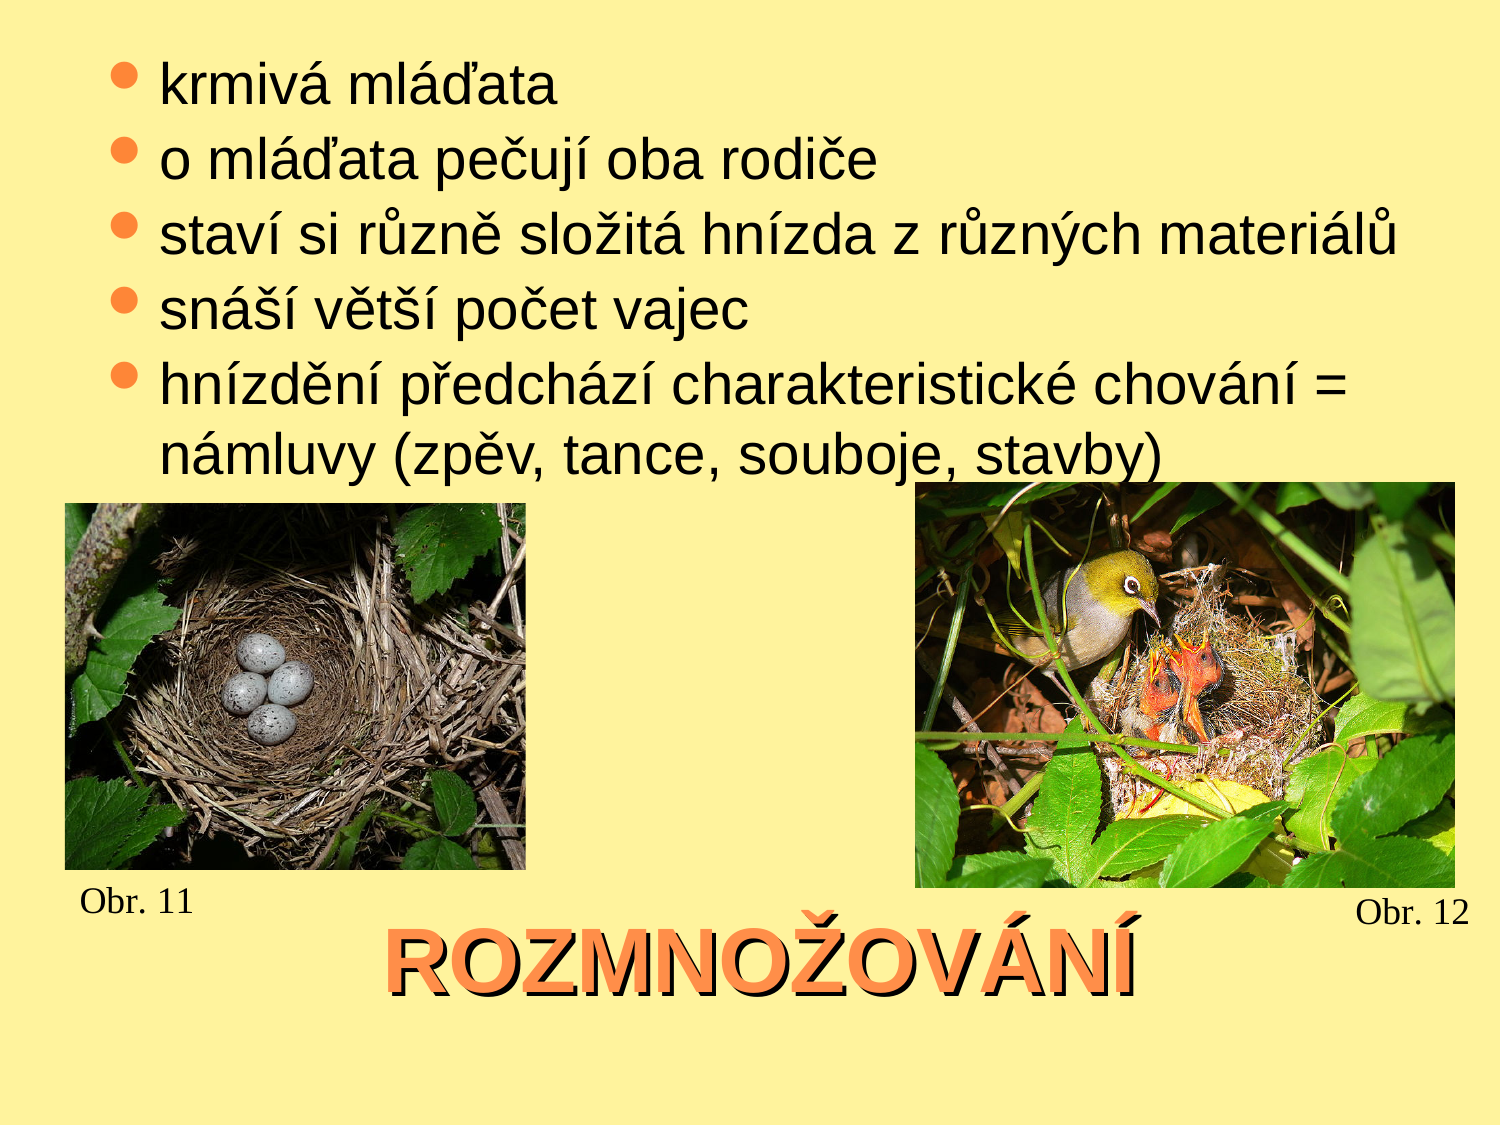

krmivá mláďata
o mláďata pečují oba rodiče
staví si různě složitá hnízda z různých materiálů
snáší větší počet vajec
hnízdění předchází charakteristické chování = námluvy (zpěv, tance, souboje, stavby)
# ROZMNOŽOVÁNÍ
Obr. 11
Obr. 12